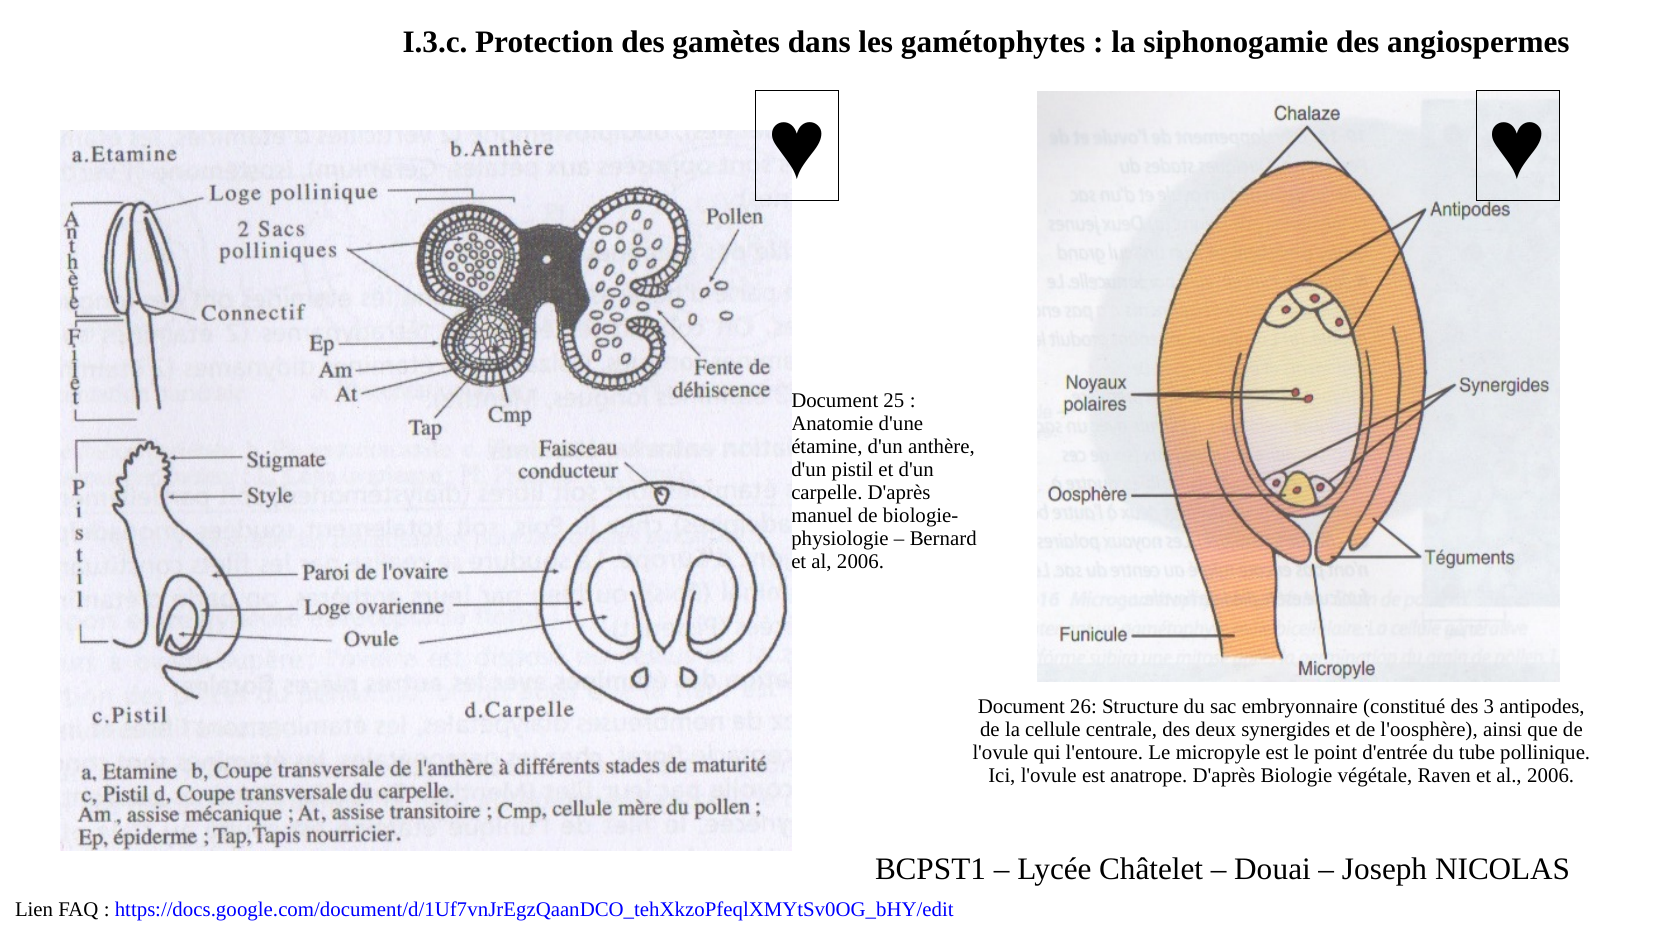

I.3.c. Protection des gamètes dans les gamétophytes : la siphonogamie des angiospermes
♥
♥
Document 25 : Anatomie d'une étamine, d'un anthère, d'un pistil et d'un carpelle. D'après manuel de biologie-physiologie – Bernard et al, 2006.
Document 26: Structure du sac embryonnaire (constitué des 3 antipodes, de la cellule centrale, des deux synergides et de l'oosphère), ainsi que de l'ovule qui l'entoure. Le micropyle est le point d'entrée du tube pollinique. Ici, l'ovule est anatrope. D'après Biologie végétale, Raven et al., 2006.
BCPST1 – Lycée Châtelet – Douai – Joseph NICOLAS
Lien FAQ : https://docs.google.com/document/d/1Uf7vnJrEgzQaanDCO_tehXkzoPfeqlXMYtSv0OG_bHY/edit